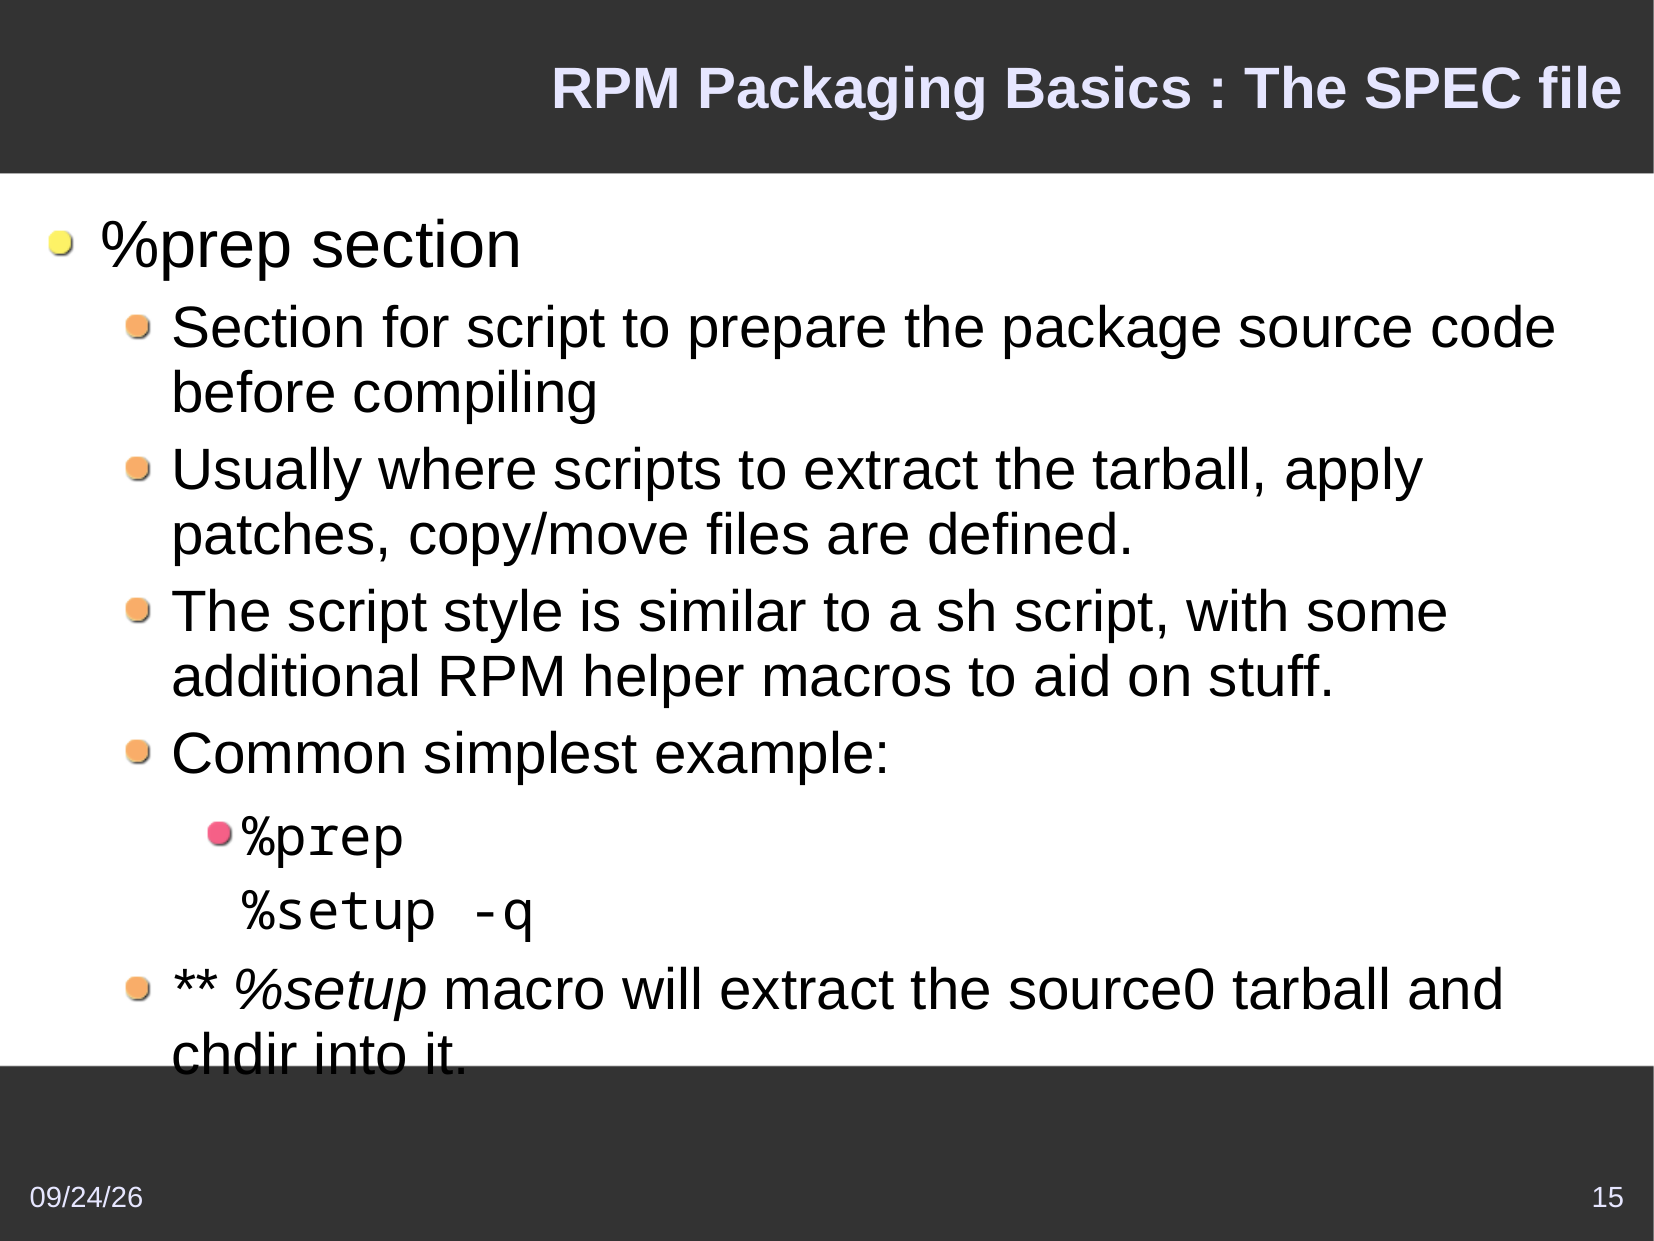

# RPM Packaging Basics : The SPEC file
%prep section
Section for script to prepare the package source code before compiling
Usually where scripts to extract the tarball, apply patches, copy/move files are defined.
The script style is similar to a sh script, with some additional RPM helper macros to aid on stuff.
Common simplest example:
%prep
%setup -q
** %setup macro will extract the source0 tarball and chdir into it.
15